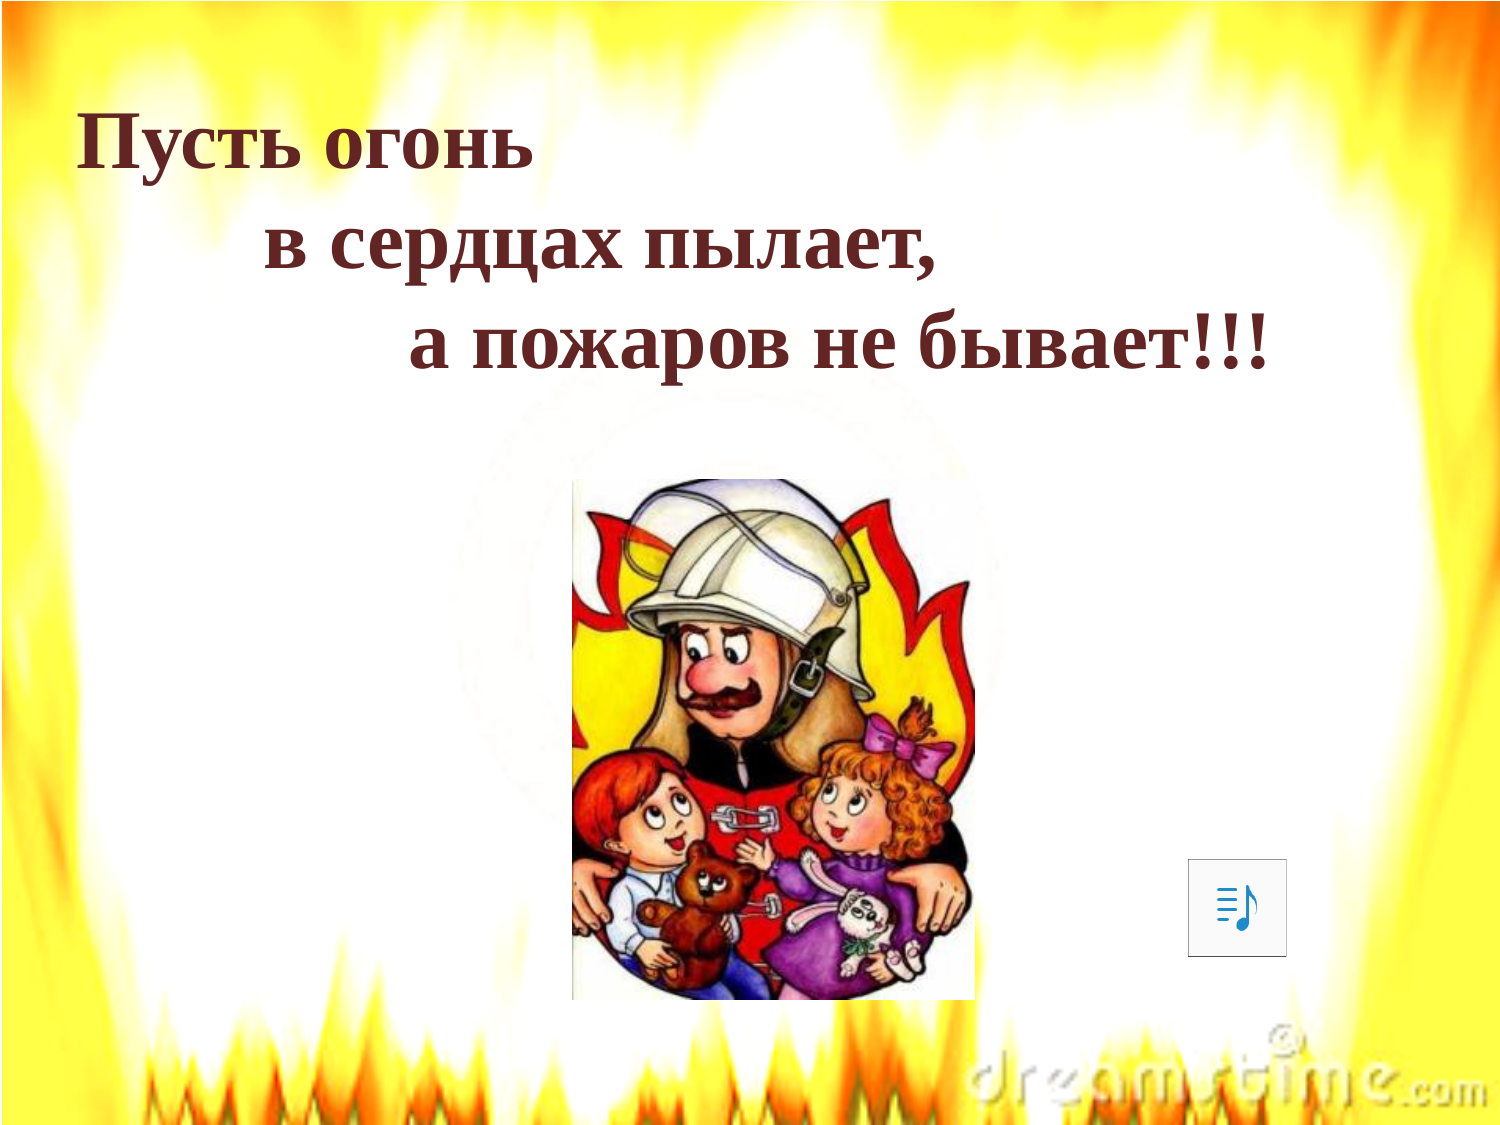

Пусть огонь
 в сердцах пылает,
 а пожаров не бывает!!!